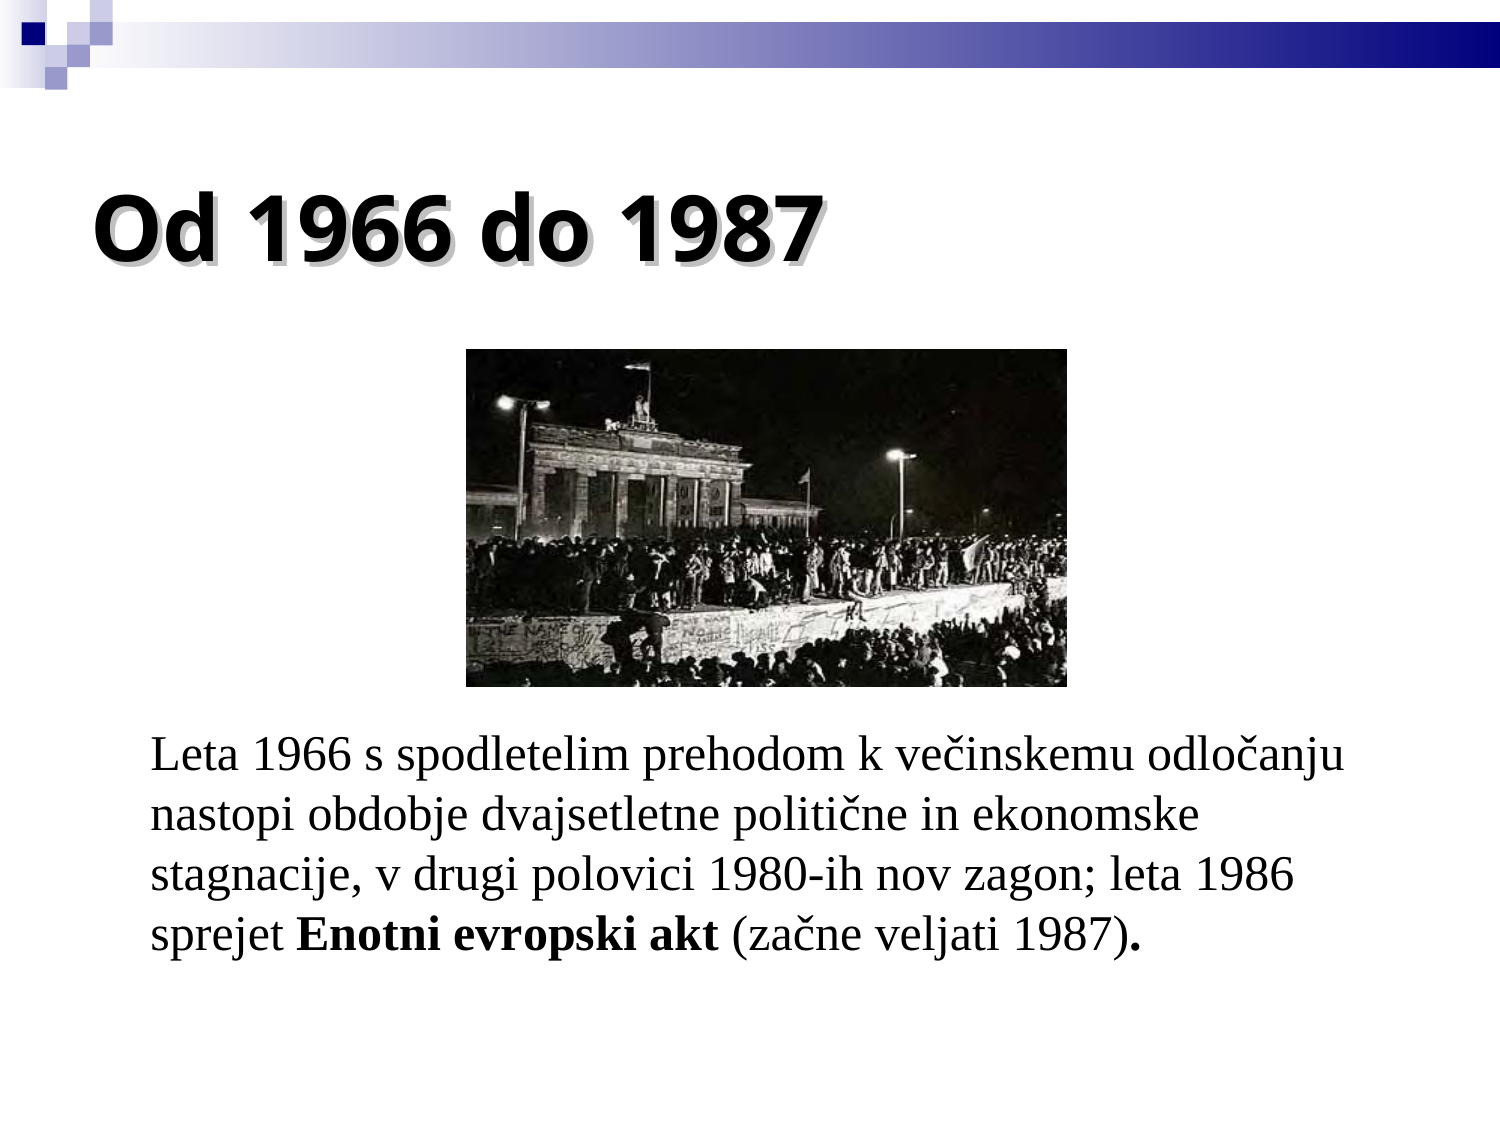

# Od 1966 do 1987
Leta 1966 s spodletelim prehodom k večinskemu odločanju nastopi obdobje dvajsetletne politične in ekonomske stagnacije, v drugi polovici 1980-ih nov zagon; leta 1986 sprejet Enotni evropski akt (začne veljati 1987).